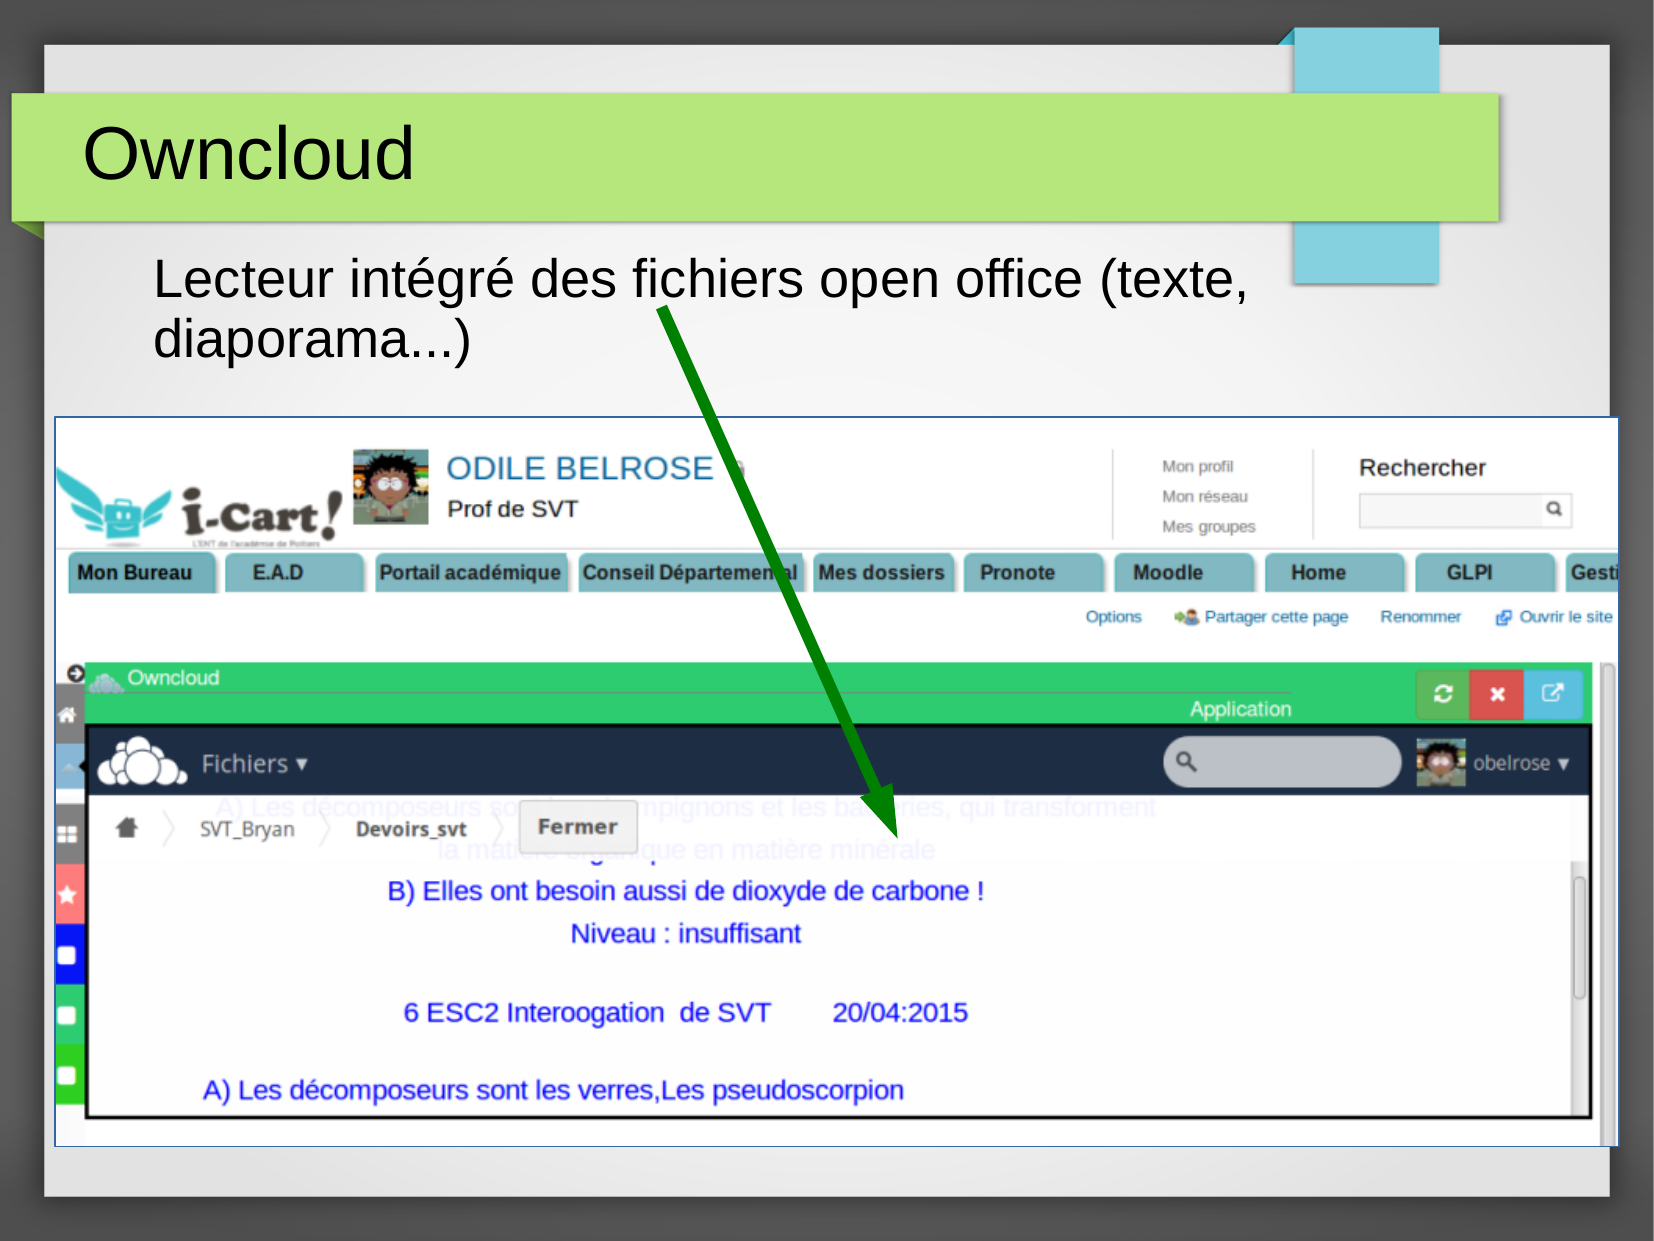

# Owncloud
Lecteur intégré des fichiers open office (texte, diaporama...)